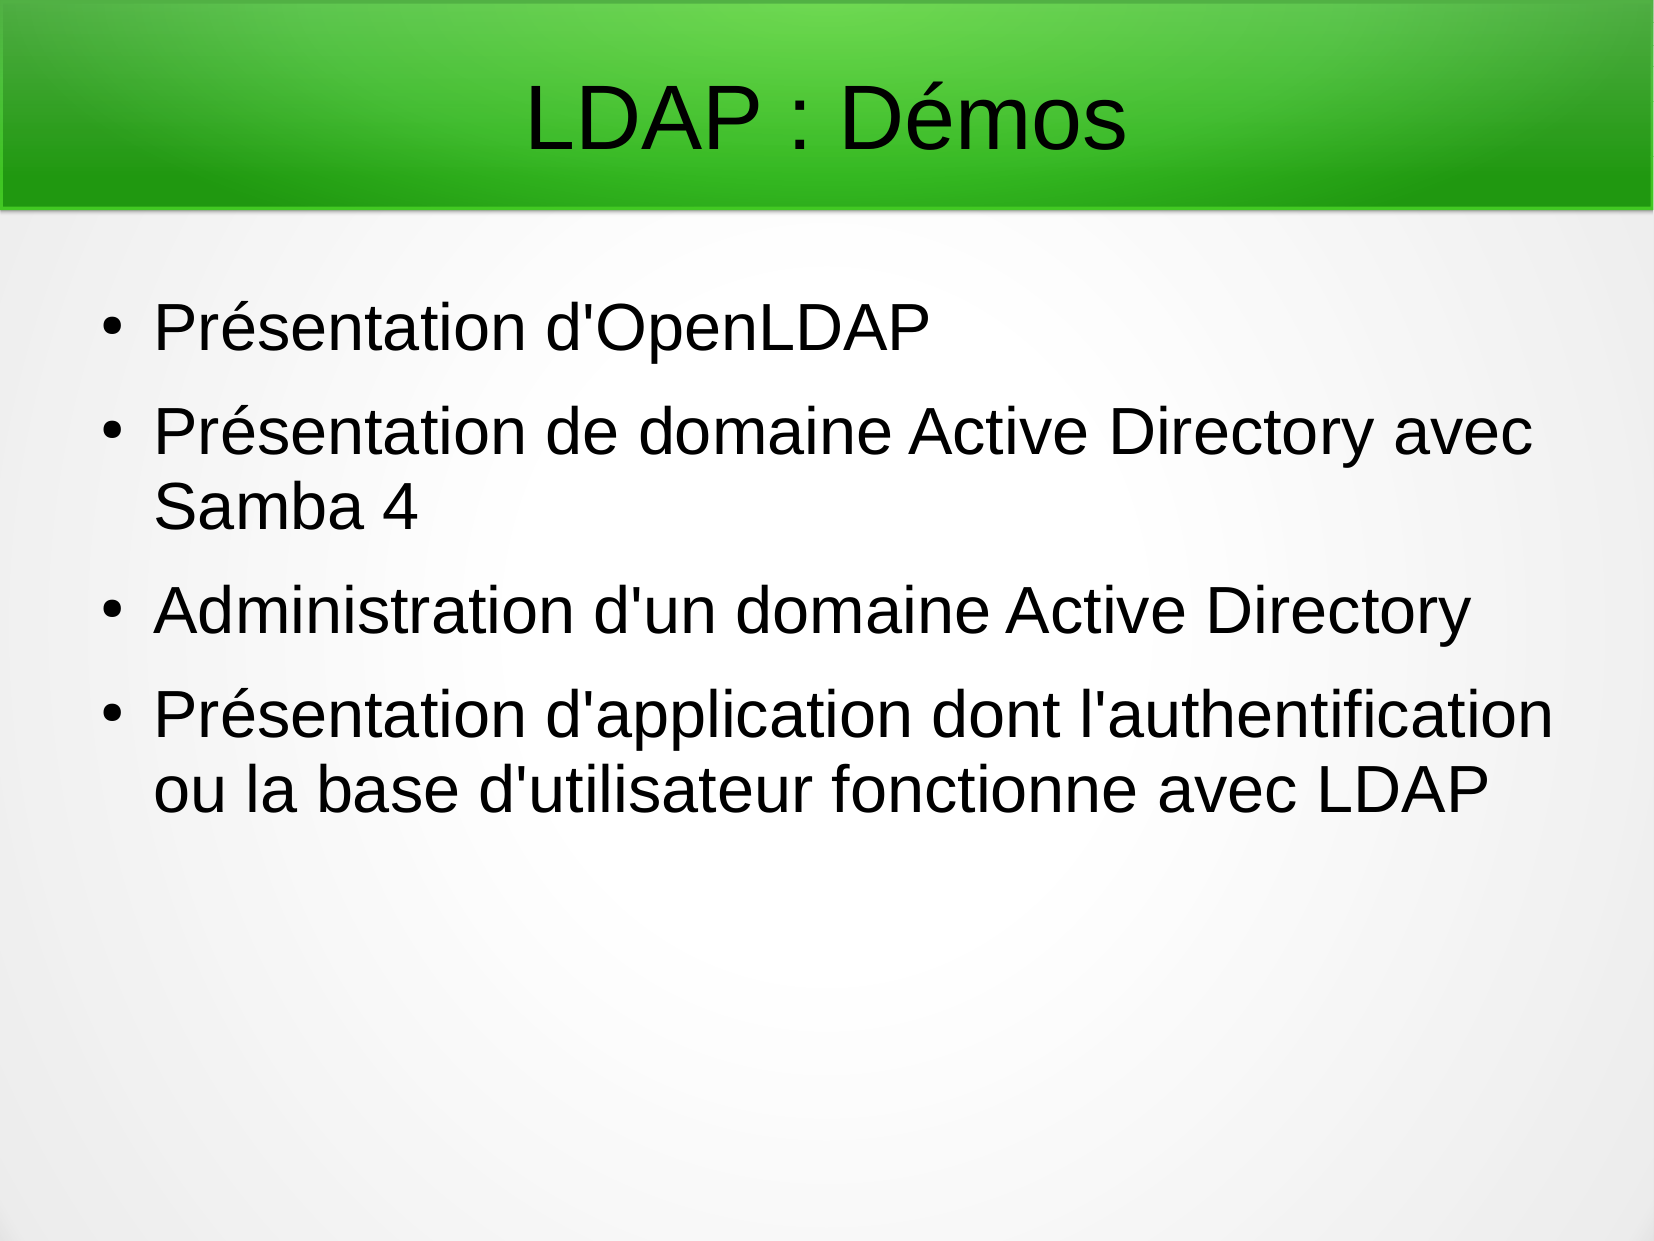

# LDAP : Démos
Présentation d'OpenLDAP
Présentation de domaine Active Directory avec Samba 4
Administration d'un domaine Active Directory
Présentation d'application dont l'authentification ou la base d'utilisateur fonctionne avec LDAP